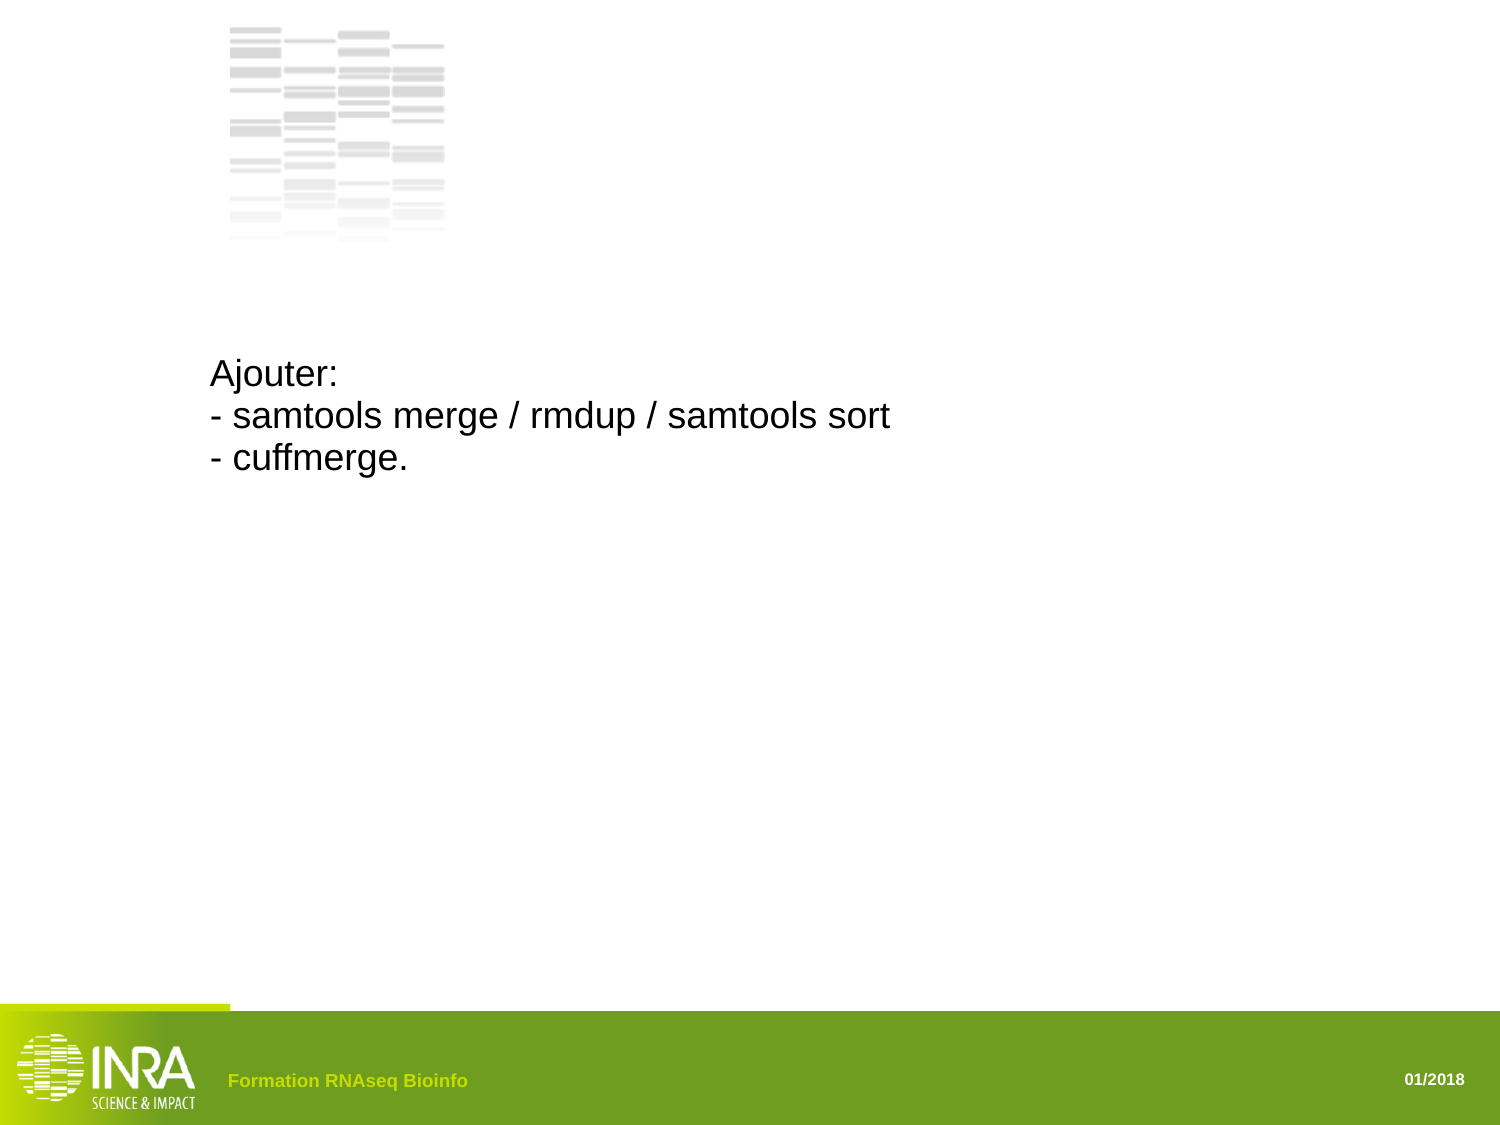

Ajouter:
- samtools merge / rmdup / samtools sort
- cuffmerge.